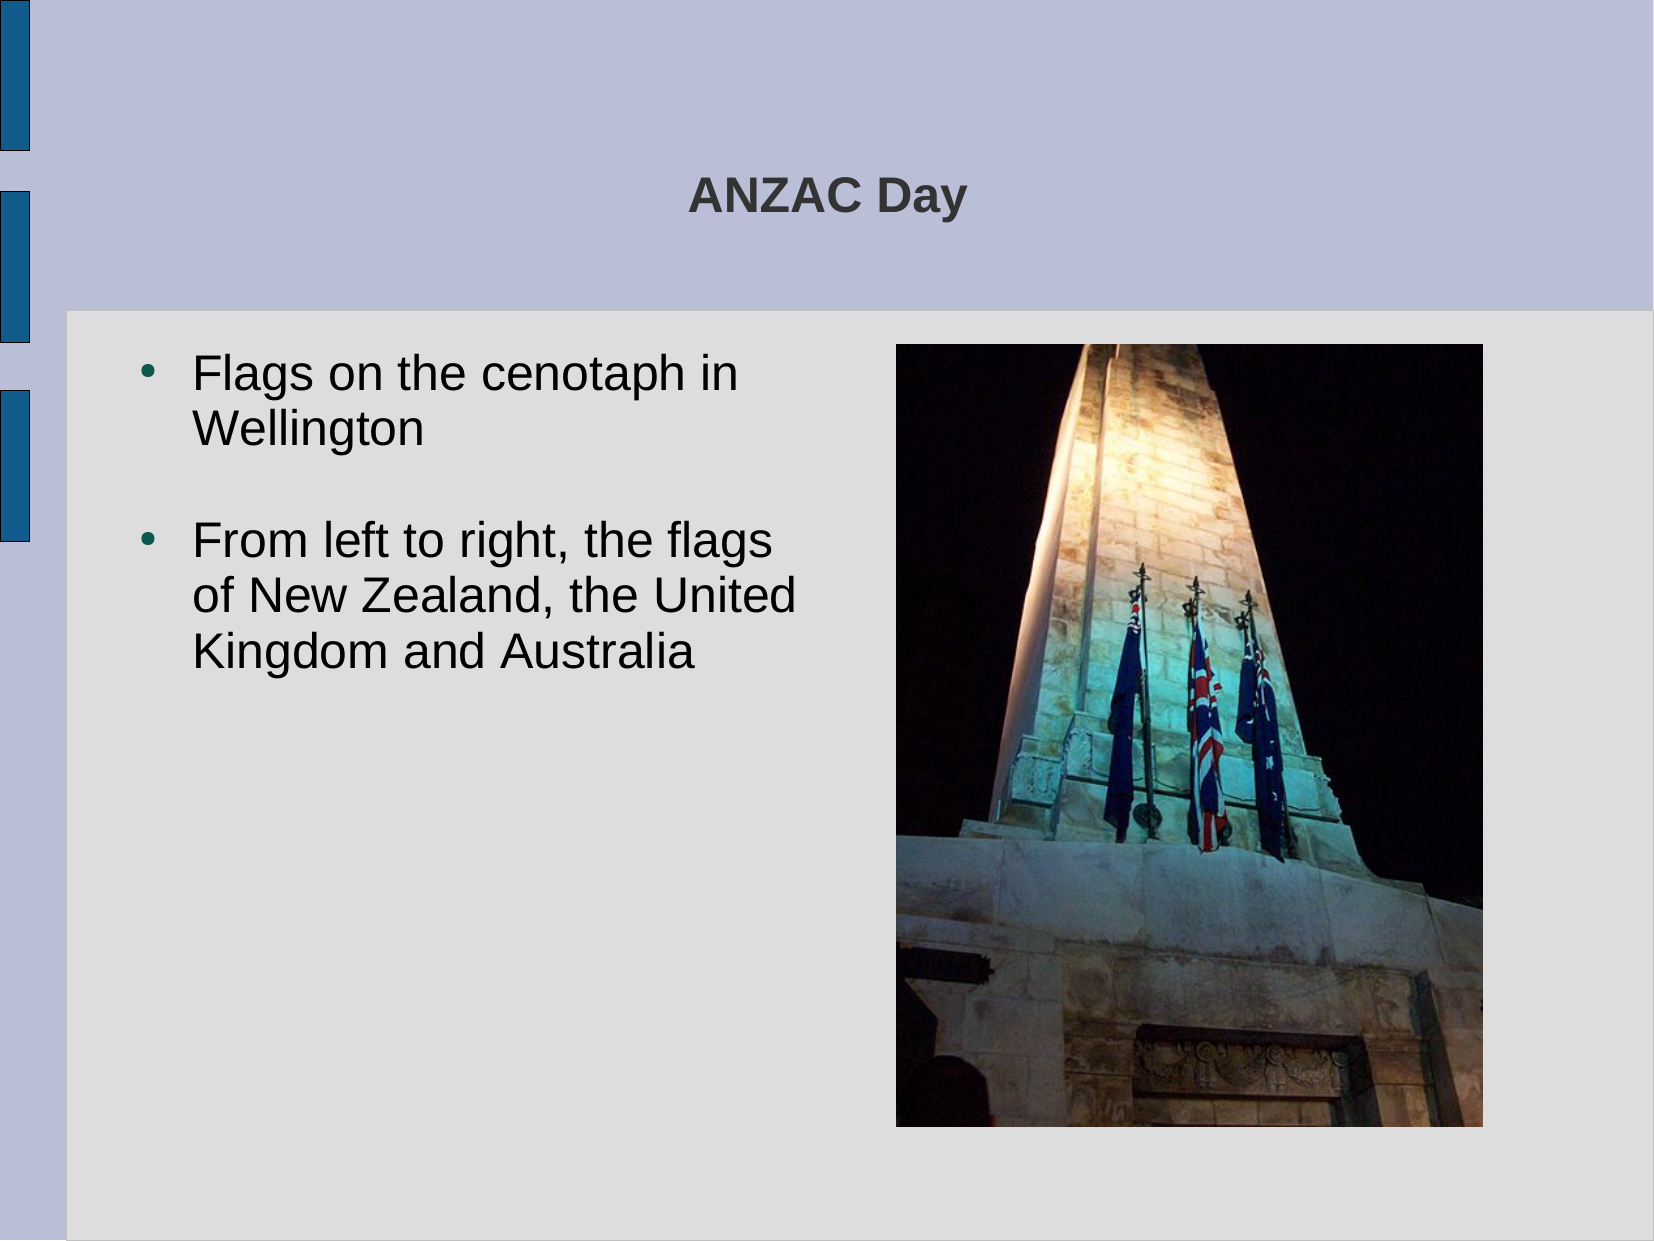

# ANZAC Day
Flags on the cenotaph in Wellington
From left to right, the flags of New Zealand, the United Kingdom and Australia